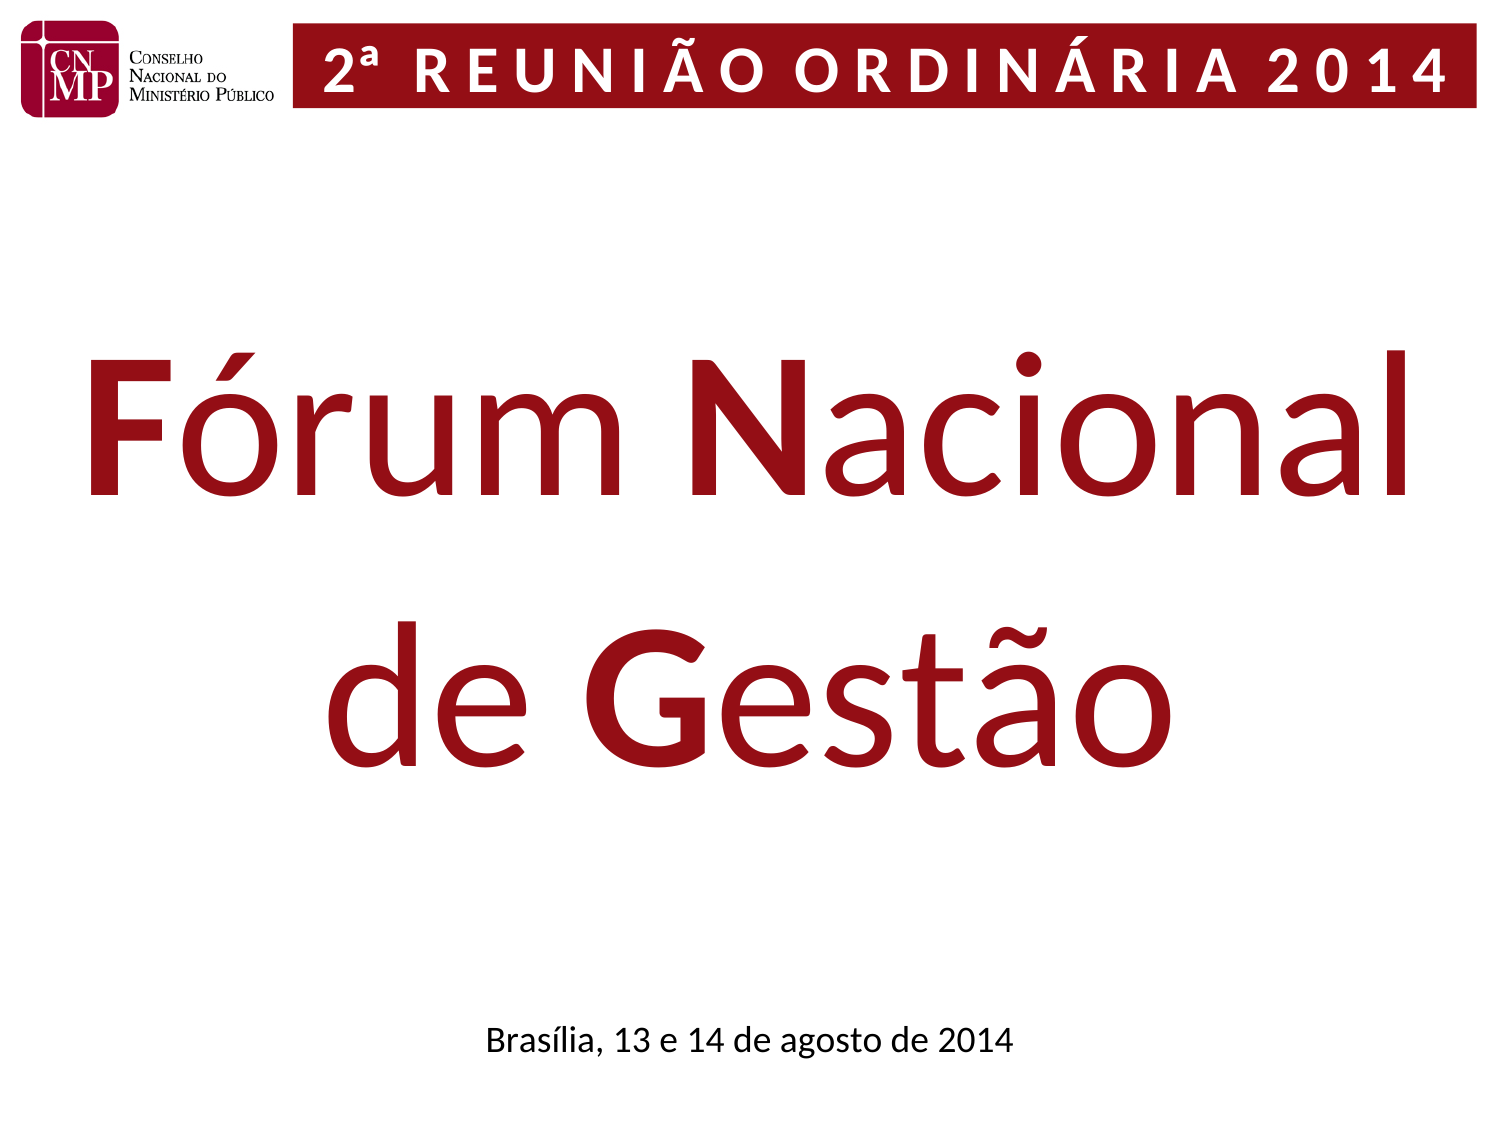

2ª R E U N I Ã O O R D I N Á R I A 2 0 1 4
Fórum Nacional
de Gestão
Brasília, 13 e 14 de agosto de 2014